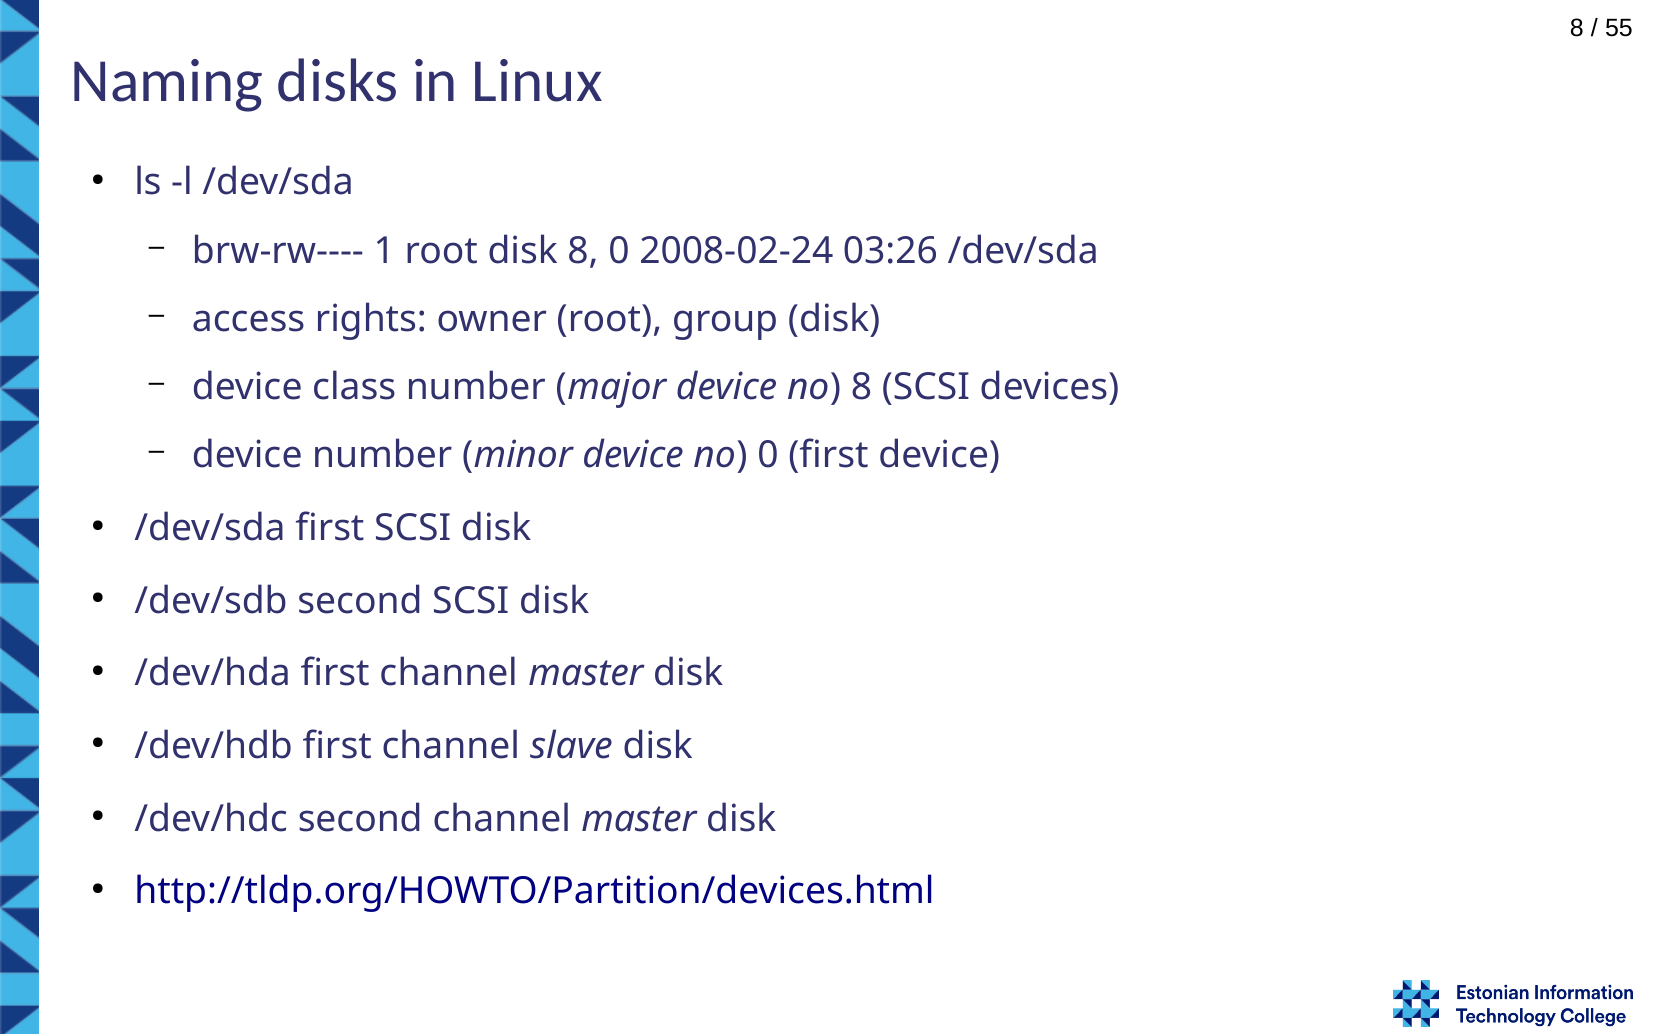

# Naming disks in Linux
ls -l /dev/sda
brw-rw---- 1 root disk 8, 0 2008-02-24 03:26 /dev/sda
access rights: owner (root), group (disk)
device class number (major device no) 8 (SCSI devices)
device number (minor device no) 0 (first device)
/dev/sda first SCSI disk
/dev/sdb second SCSI disk
/dev/hda first channel master disk
/dev/hdb first channel slave disk
/dev/hdc second channel master disk
http://tldp.org/HOWTO/Partition/devices.html